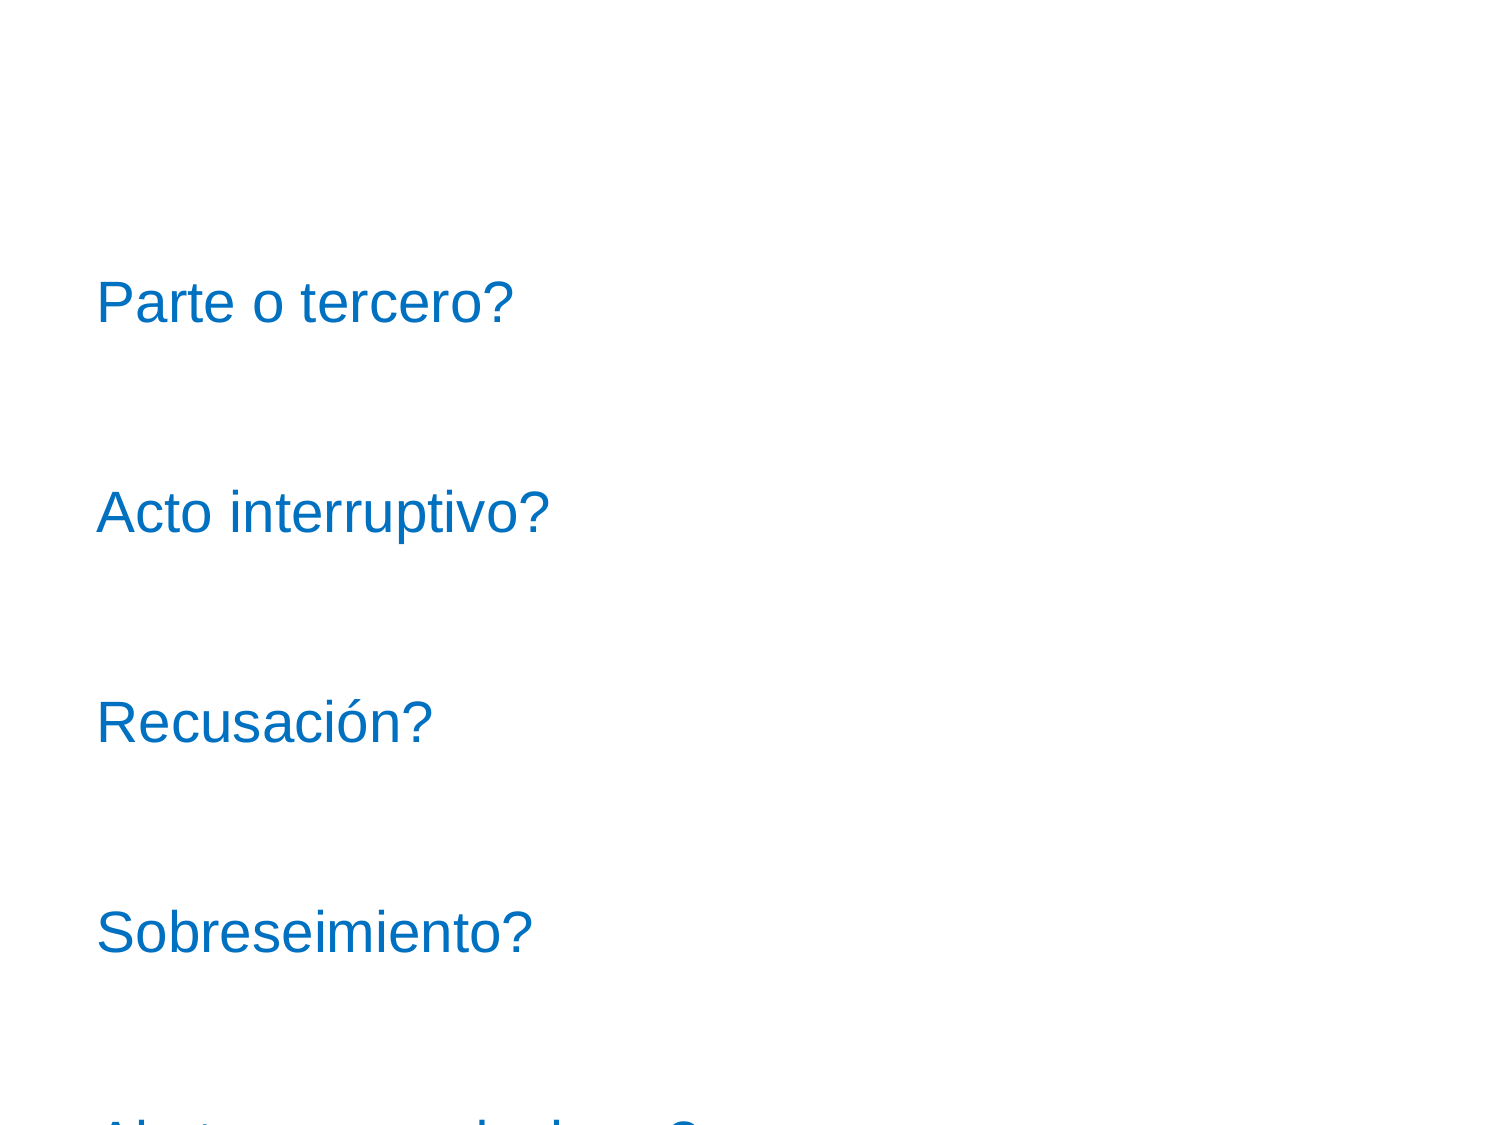

# ¿Parte o tercero?
¿Acto interruptivo?
¿Recusación?
¿Sobreseimiento?
¿Abstenerse a declarar?
¿Proponer diligencias probatorias?
¿Designar defensor?
¿Oponer excepciones-Recursos?